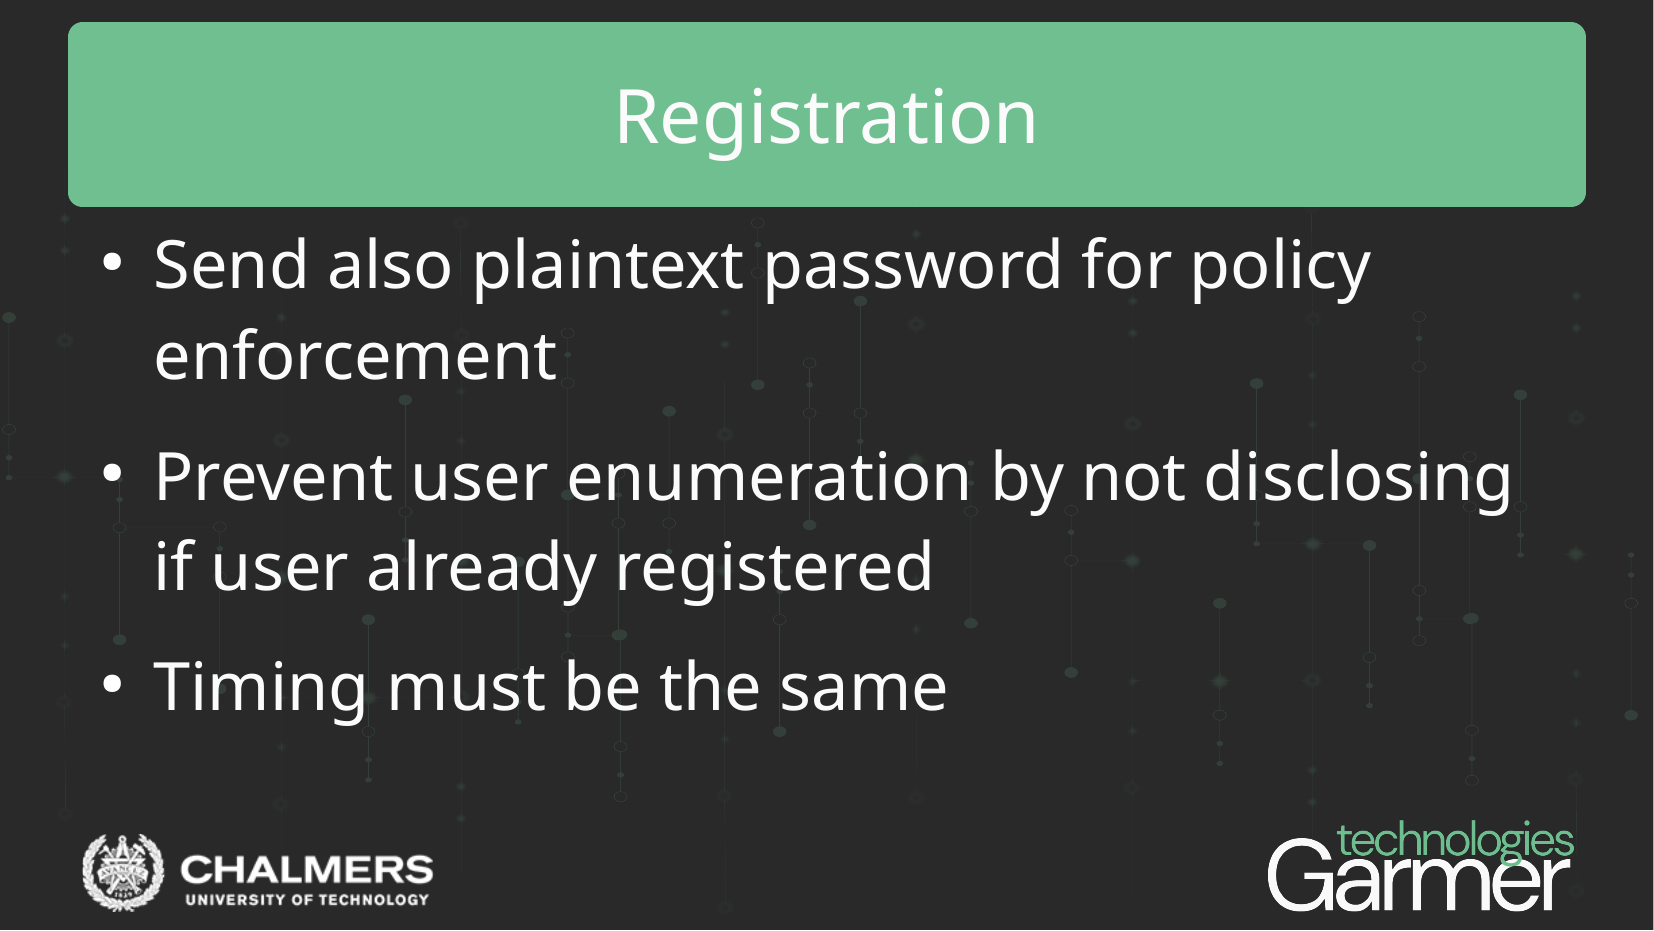

# Registration
Send also plaintext password for policy enforcement
Prevent user enumeration by not disclosing if user already registered
Timing must be the same